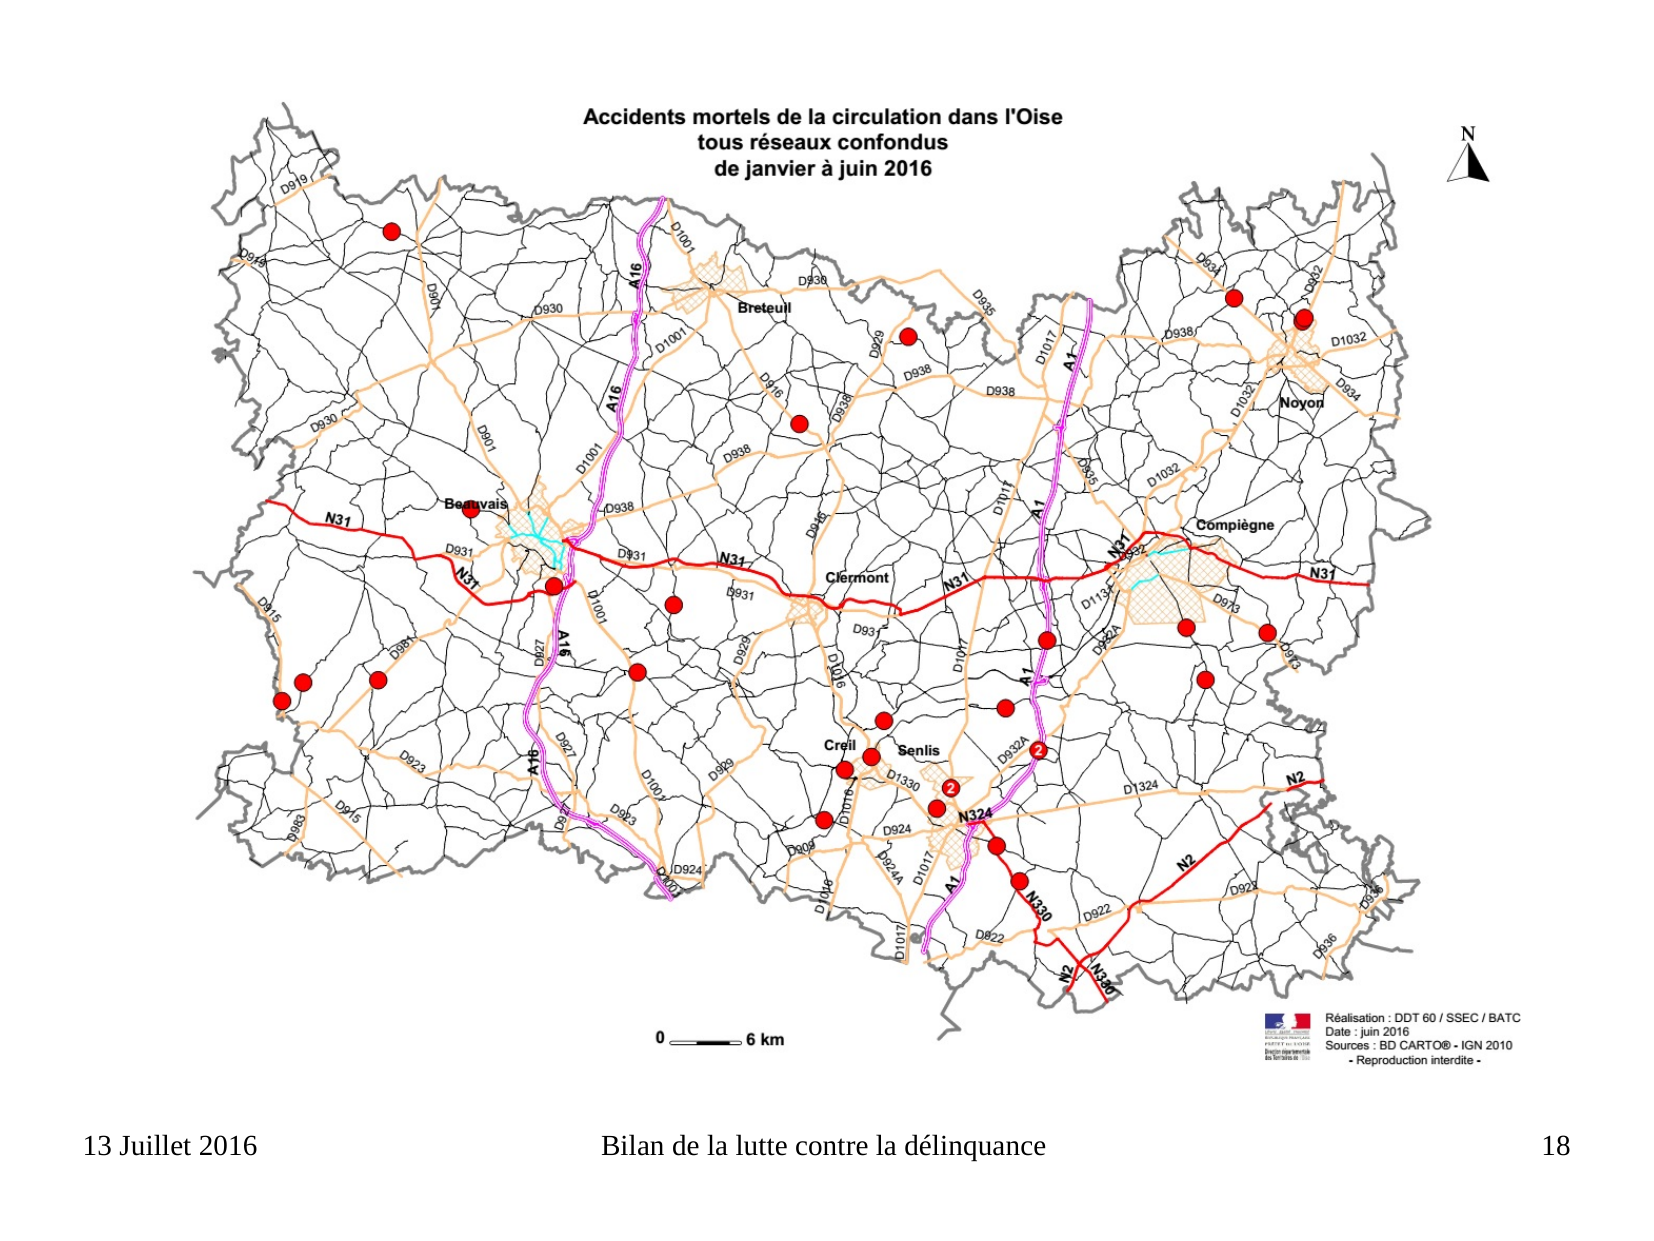

13 Juillet 2016
Bilan de la lutte contre la délinquance
18